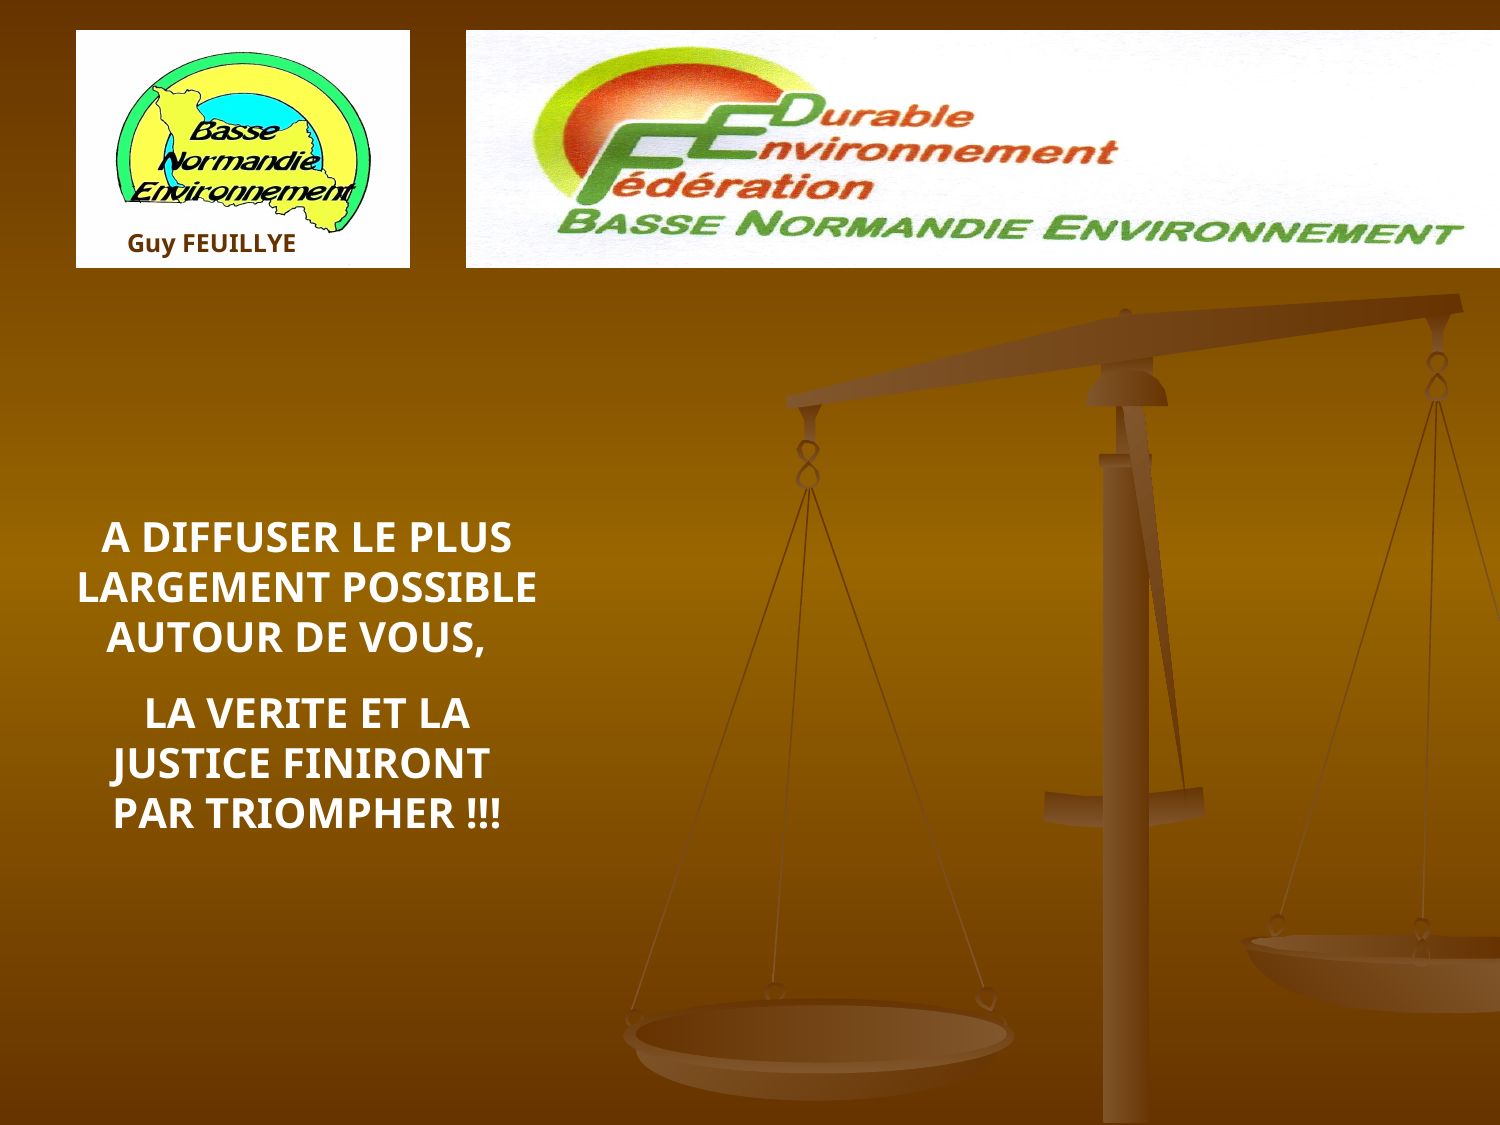

Guy FEUILLYE
A DIFFUSER LE PLUS LARGEMENT POSSIBLE AUTOUR DE VOUS,
LA VERITE ET LA JUSTICE FINIRONT PAR TRIOMPHER !!!